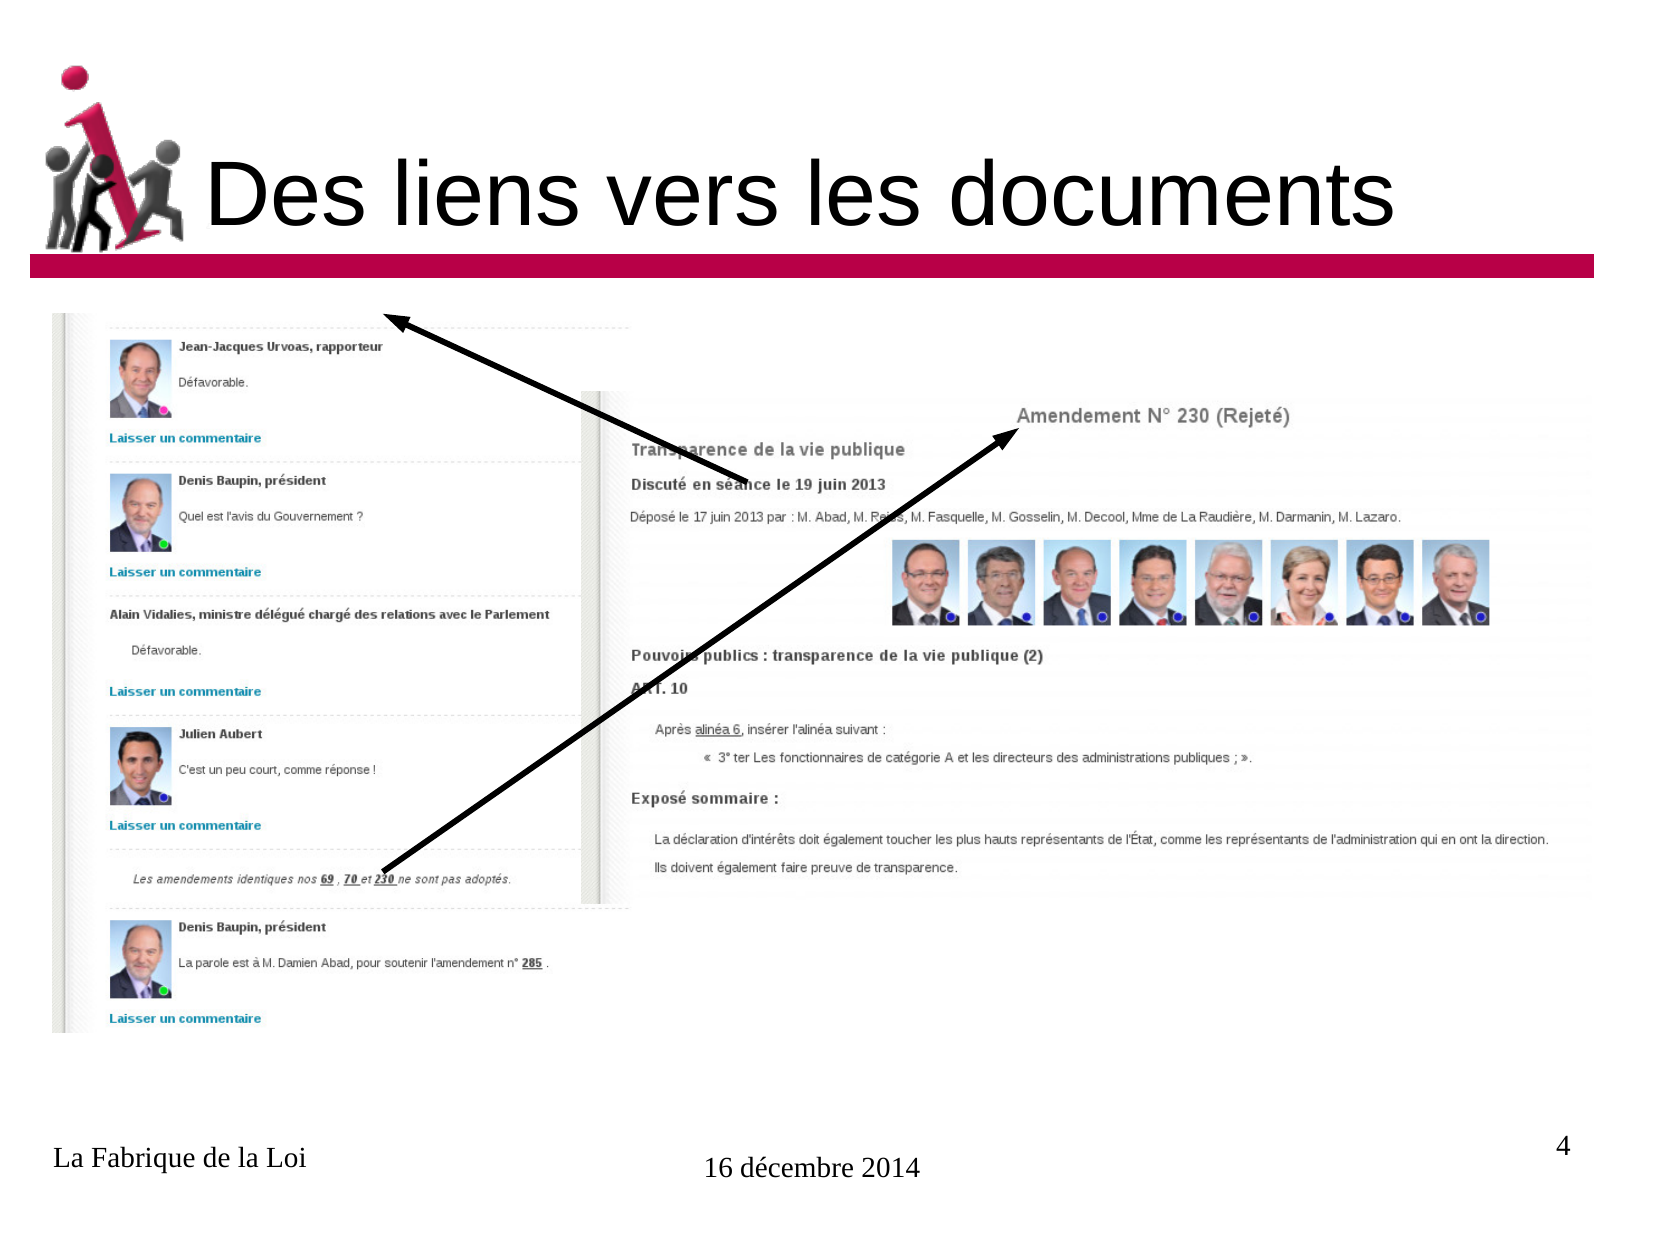

# Des liens vers les documents
4